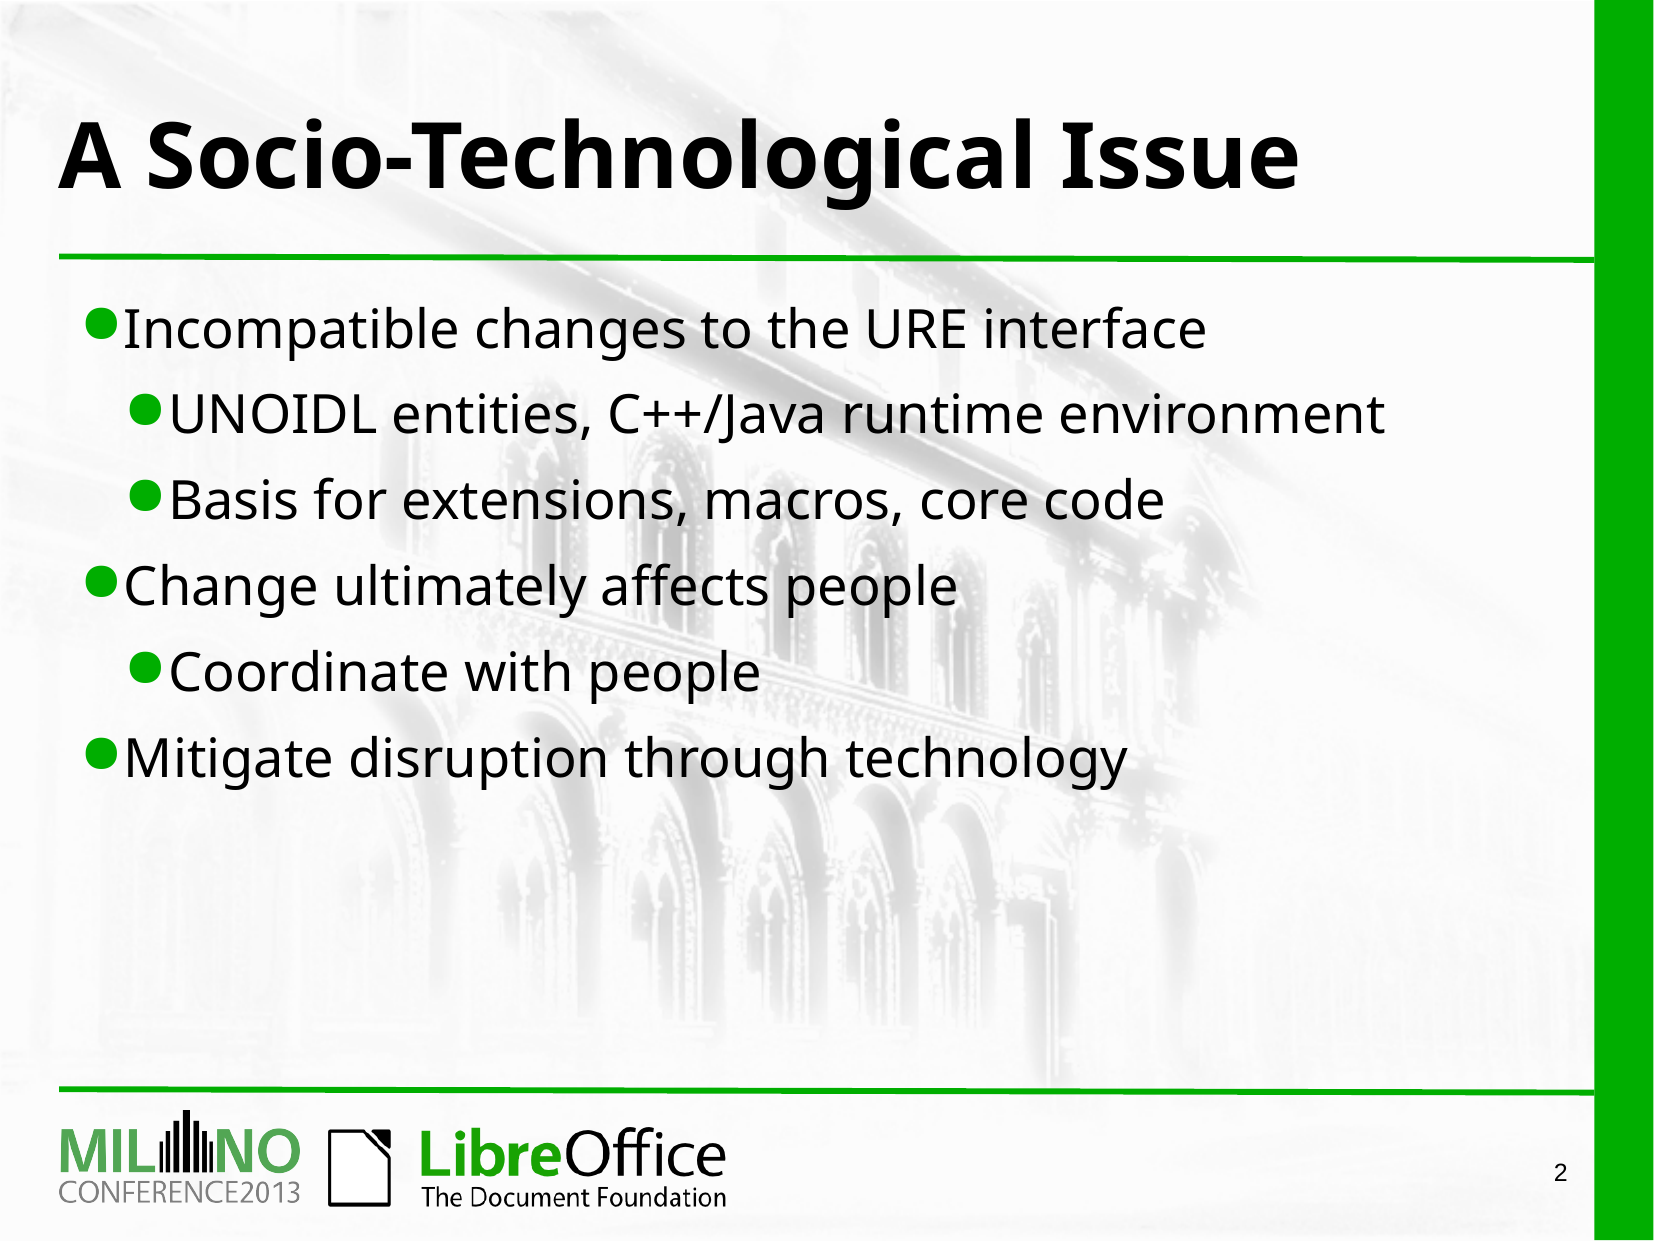

# A Socio-Technological Issue
Incompatible changes to the URE interface
UNOIDL entities, C++/Java runtime environment
Basis for extensions, macros, core code
Change ultimately affects people
Coordinate with people
Mitigate disruption through technology